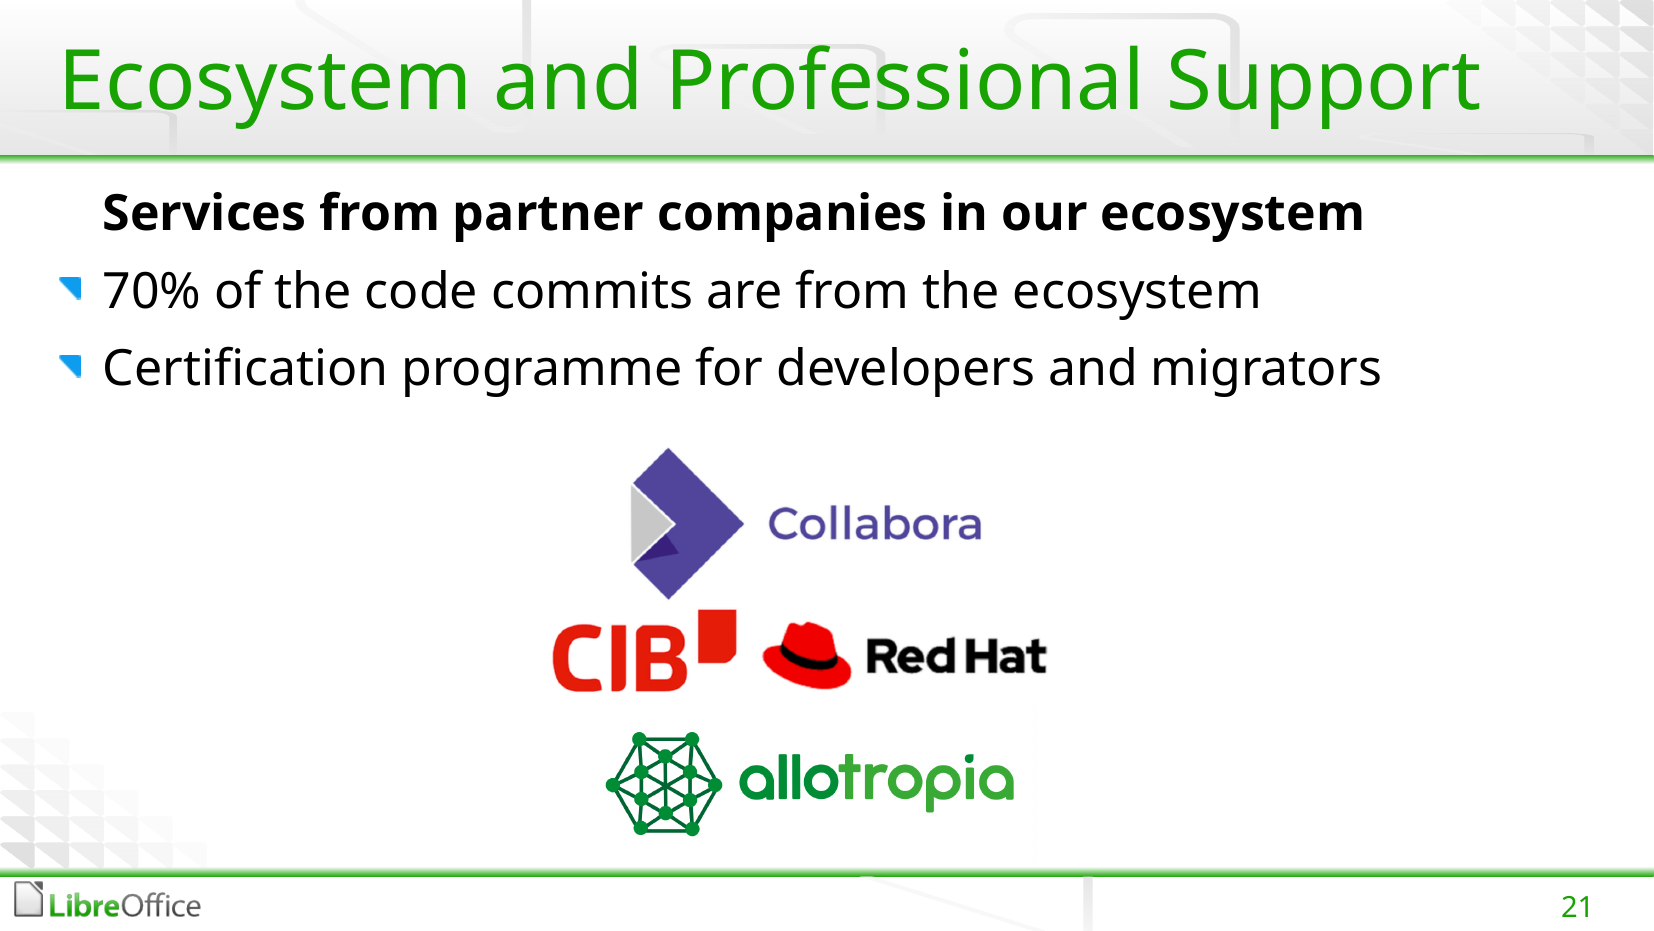

# Ecosystem and Professional Support
Services from partner companies in our ecosystem
70% of the code commits are from the ecosystem
Certification programme for developers and migrators
21